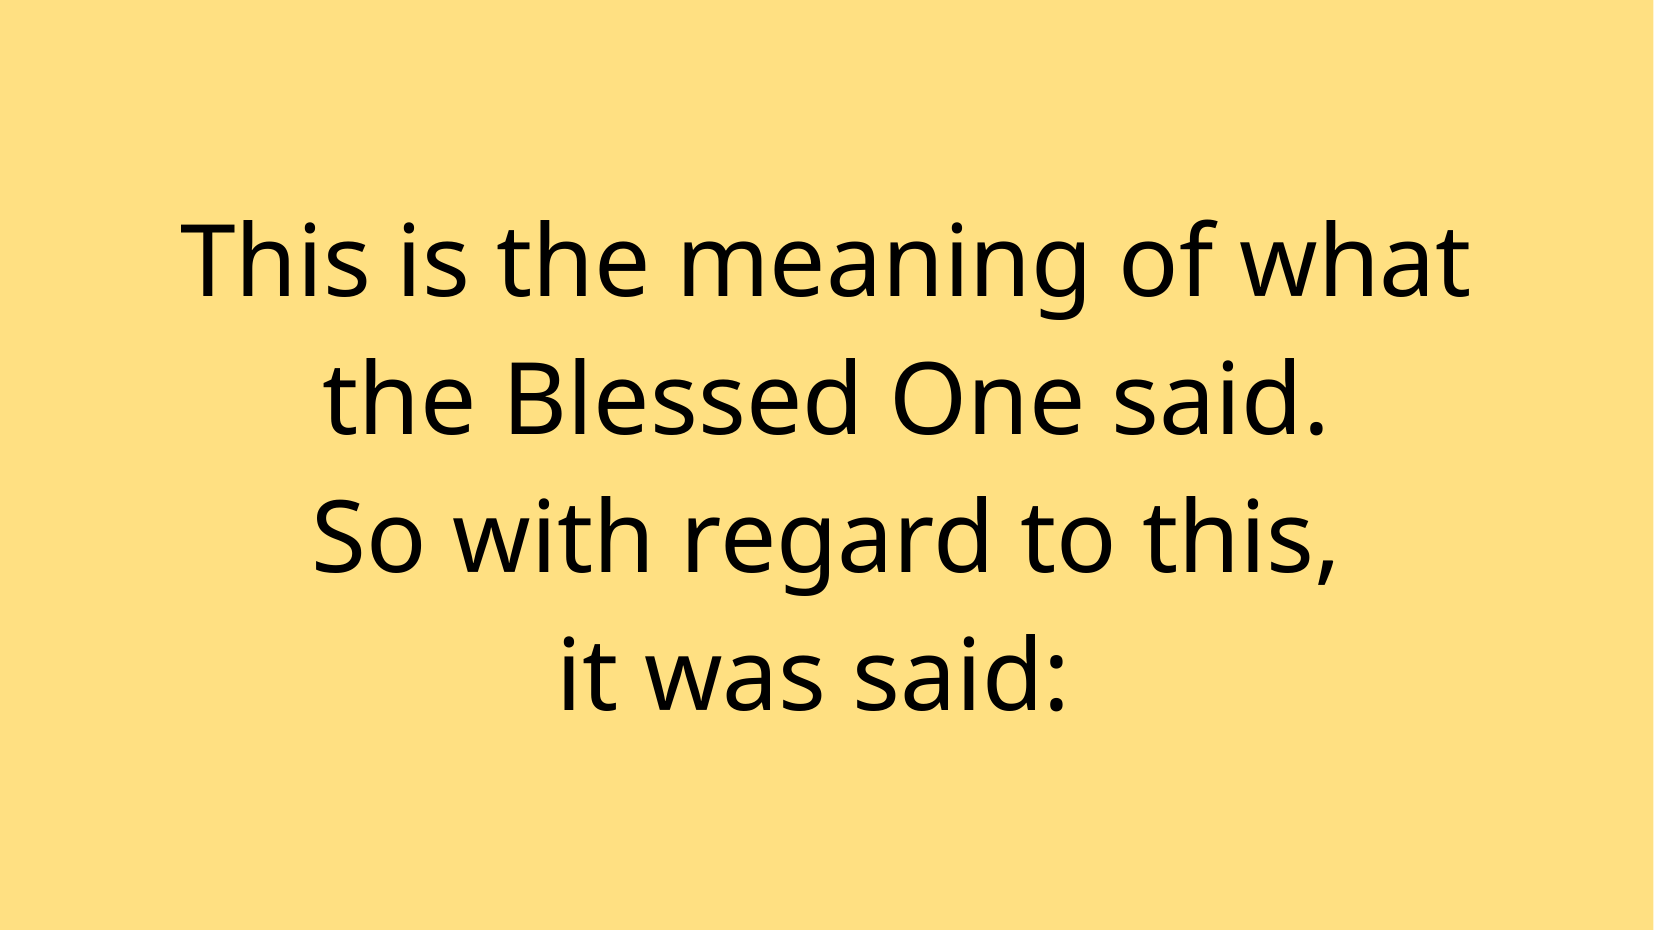

# This is the meaning of what
the Blessed One said.
So with regard to this,
it was said: